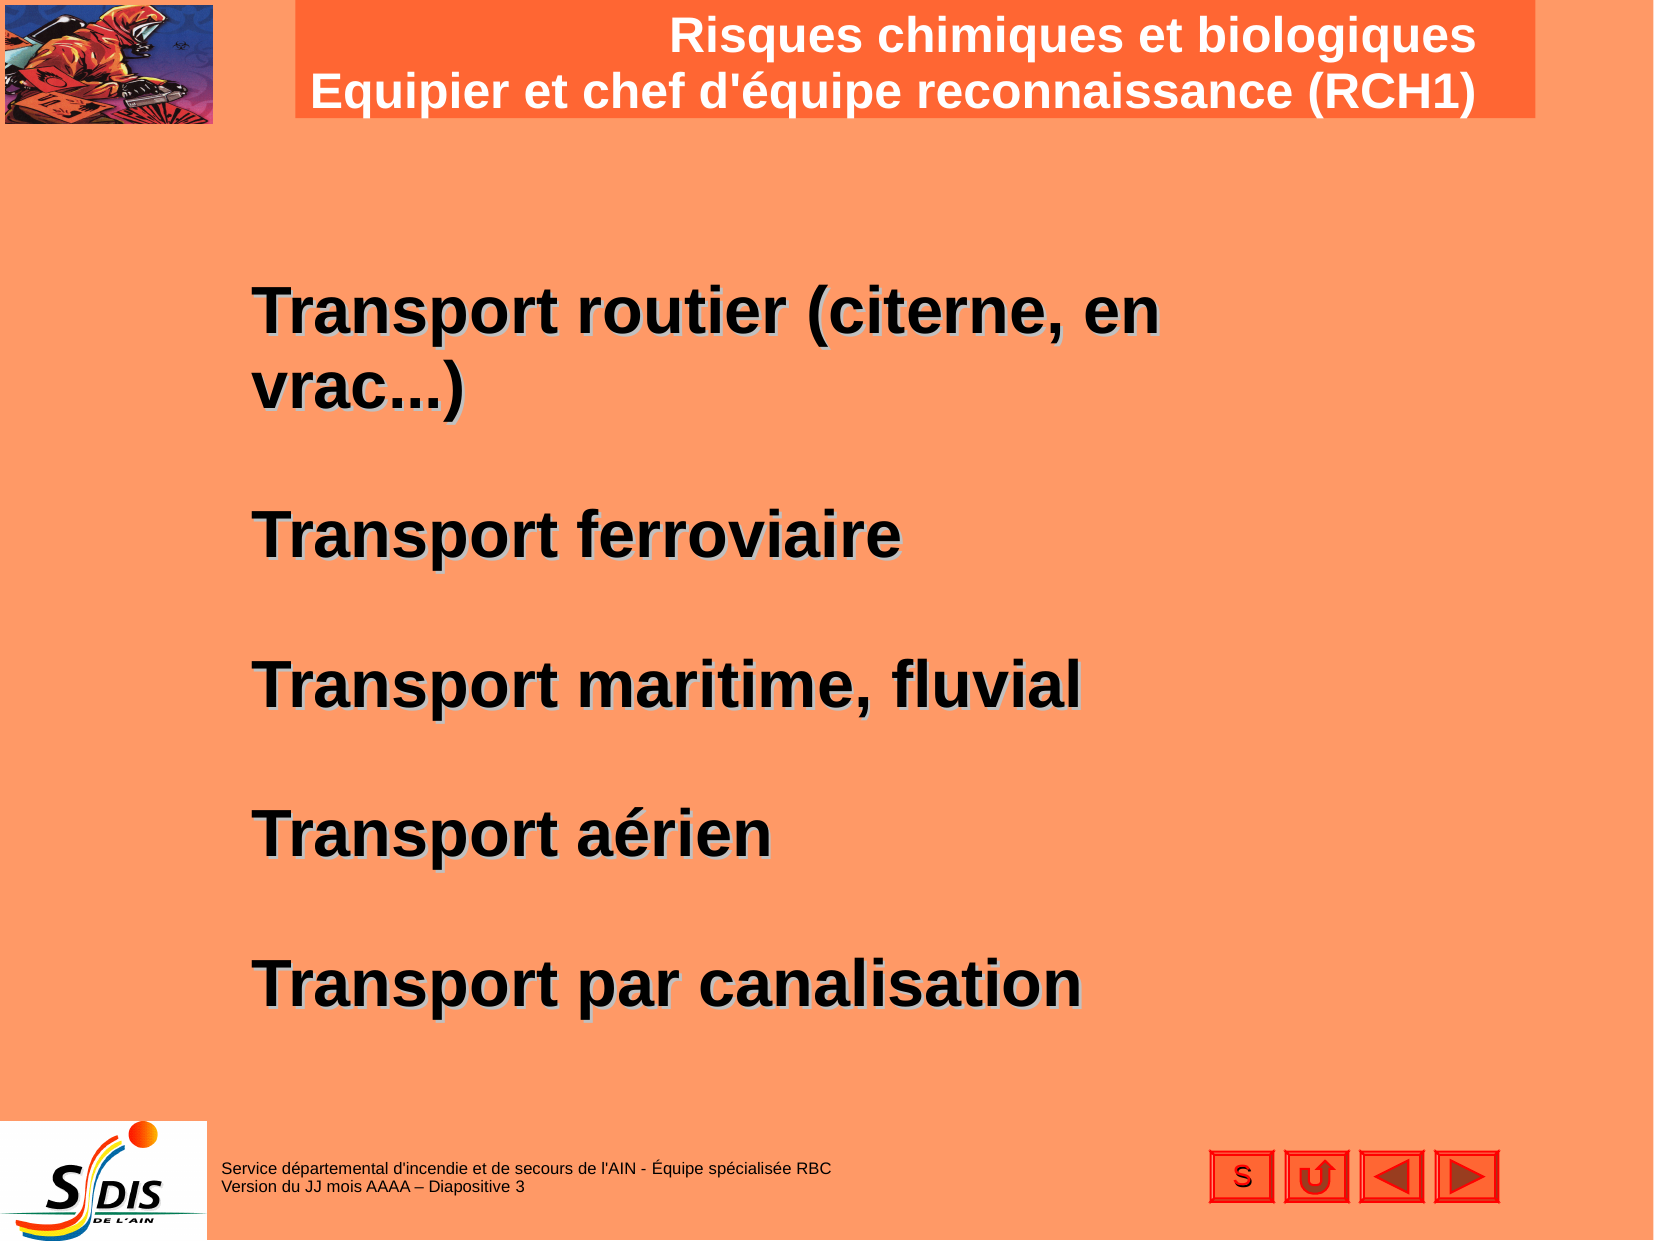

Transport routier (citerne, en vrac...)
Transport ferroviaire
Transport maritime, fluvial
Transport aérien
Transport par canalisation
S